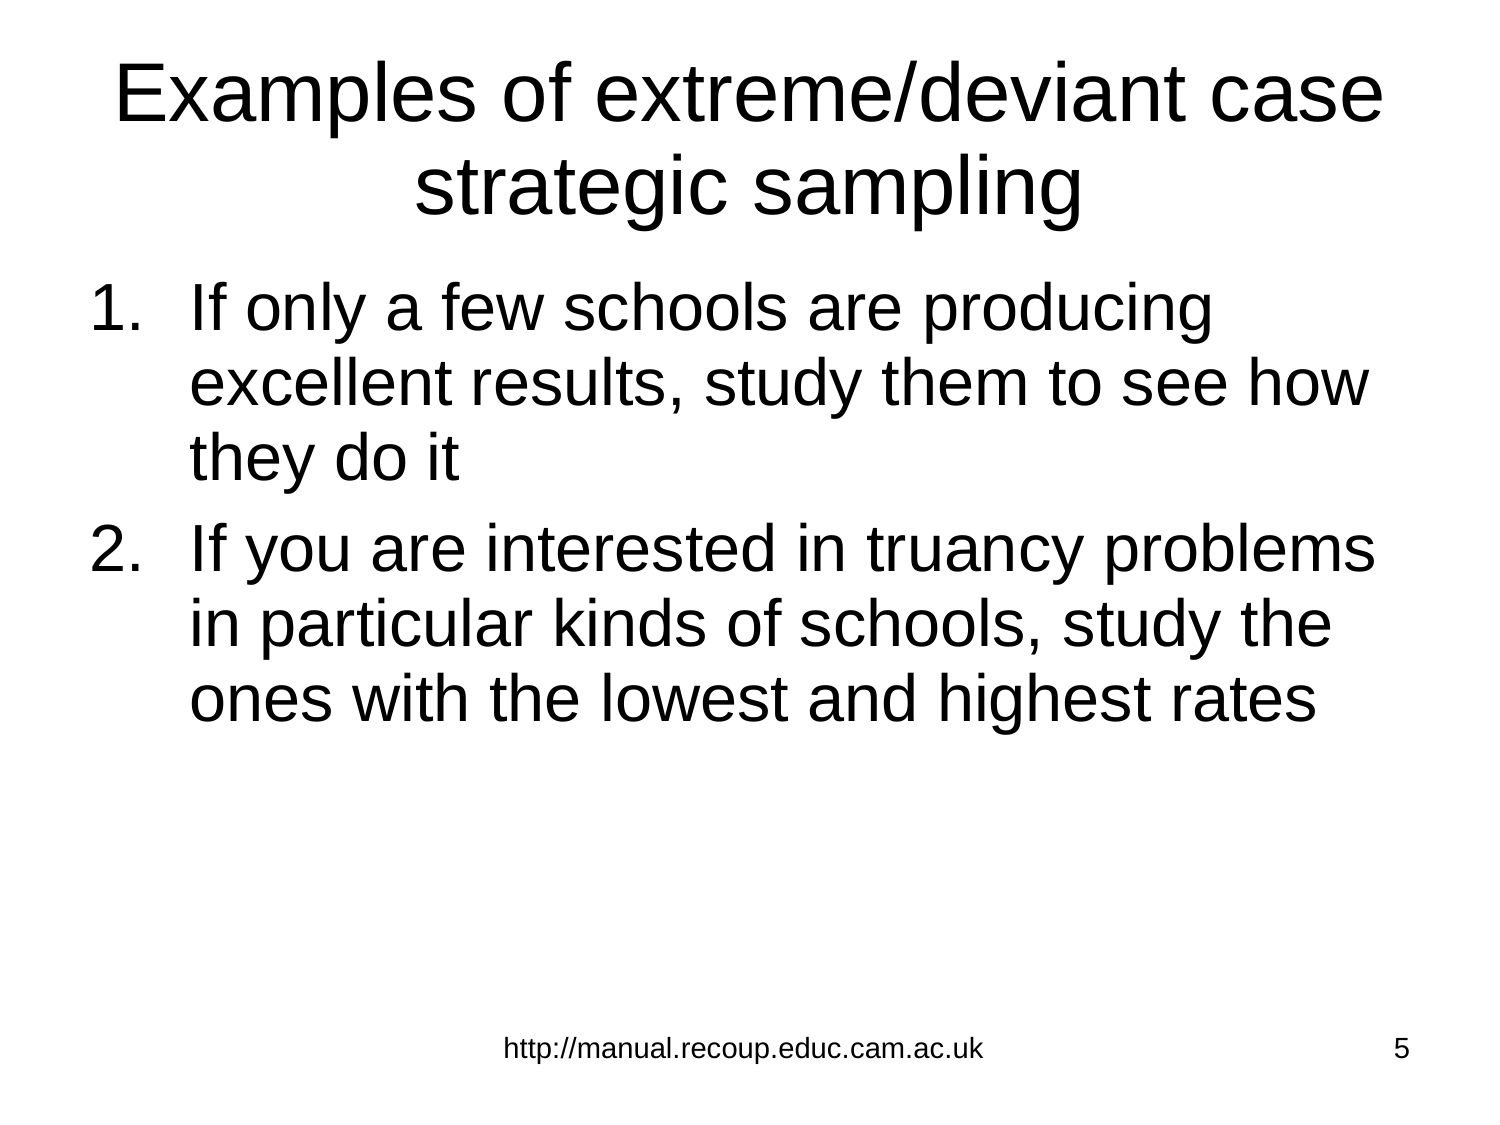

# Examples of extreme/deviant case strategic sampling
If only a few schools are producing excellent results, study them to see how they do it
If you are interested in truancy problems in particular kinds of schools, study the ones with the lowest and highest rates
http://manual.recoup.educ.cam.ac.uk
5